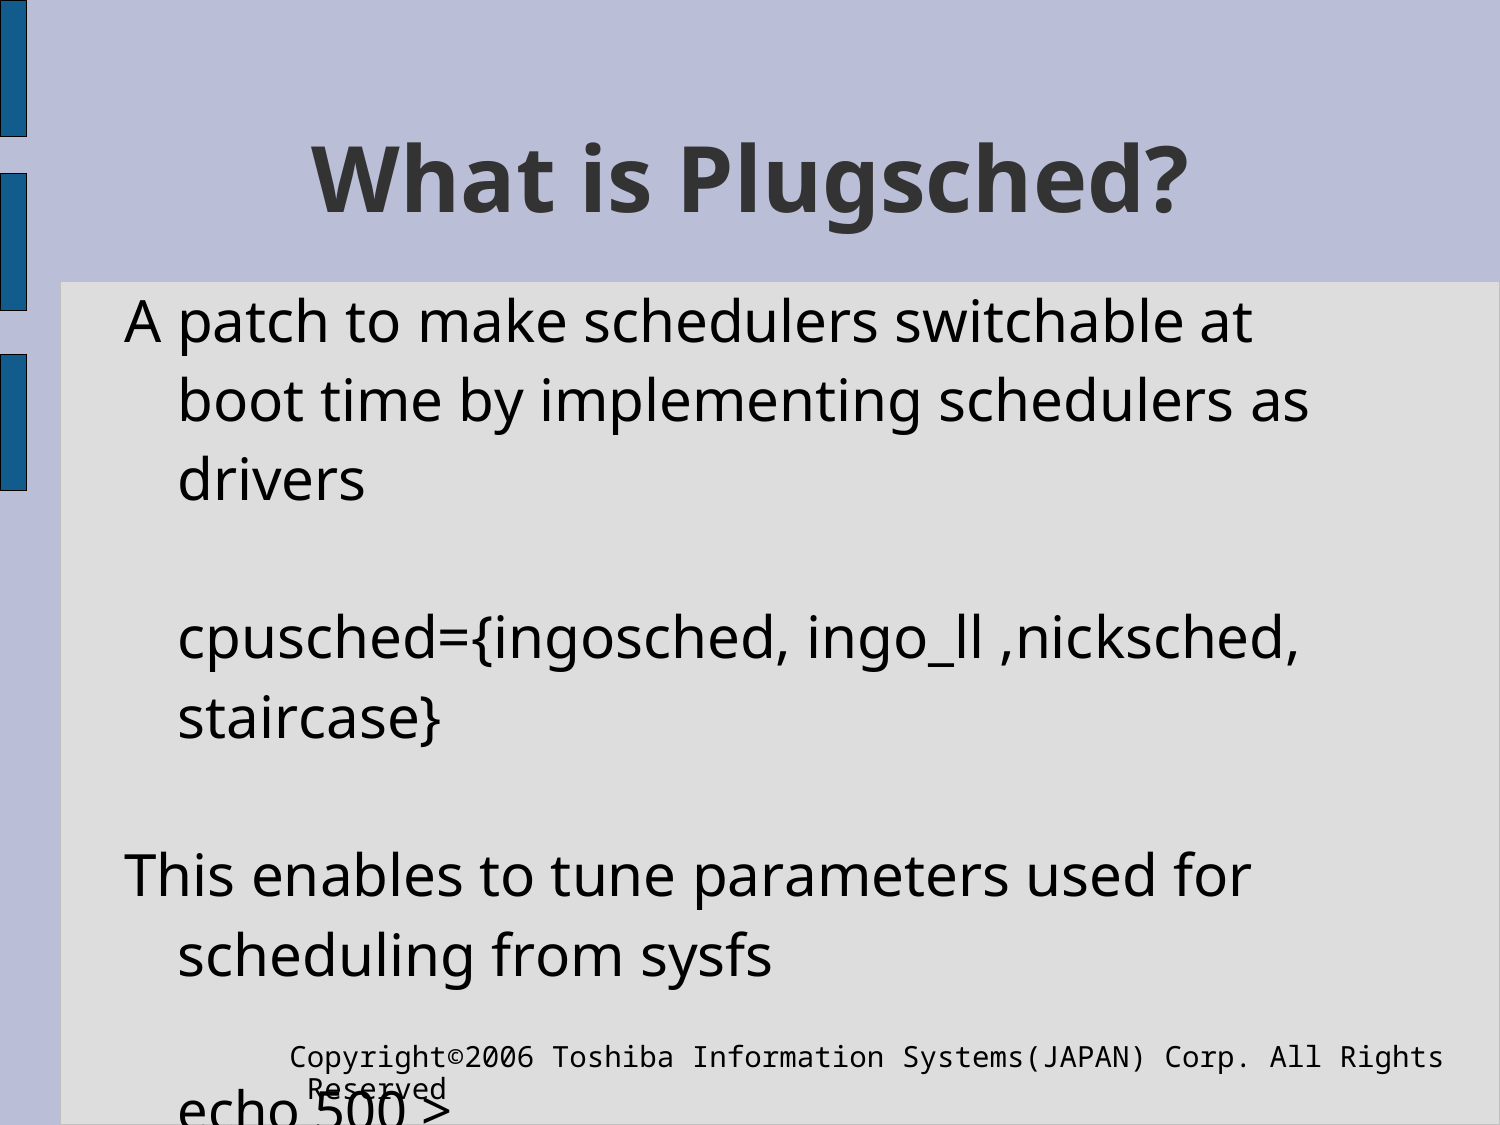

# What is Plugsched?
A patch to make schedulers switchable at boot time by implementing schedulers as drivers
cpusched={ingosched, ingo_ll ,nicksched, staircase}
This enables to tune parameters used for scheduling from sysfs
echo 500 > /sys/cpusched/<sched_name>/<param>
Further, dynsched is a patch to dynamically switch schedulers at runtime
Copyright©2006 Toshiba Information Systems(JAPAN) Corp. All Rights Reserved